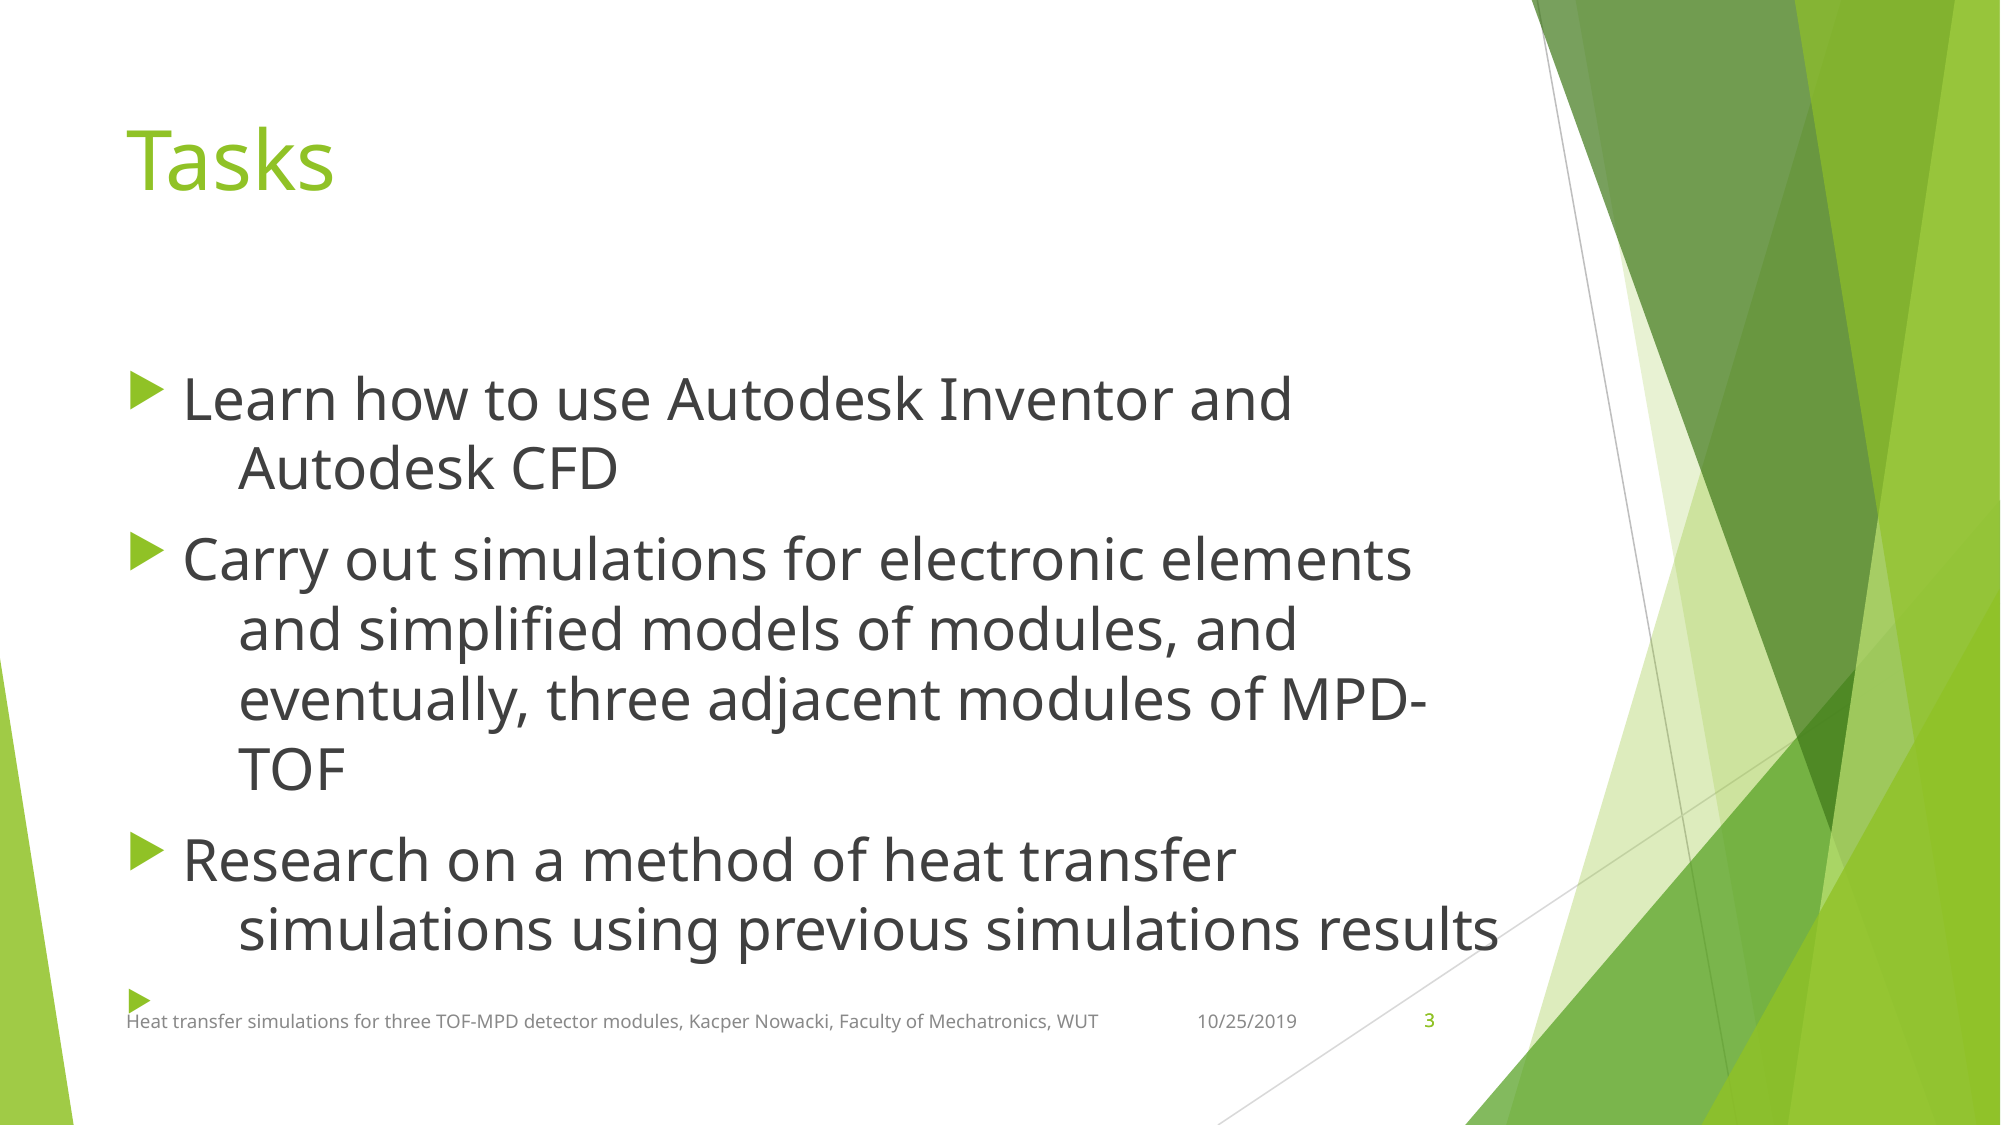

# Tasks
Learn how to use Autodesk Inventor and Autodesk CFD
Carry out simulations for electronic elements and simplified models of modules, and eventually, three adjacent modules of MPD-TOF
Research on a method of heat transfer simulations using previous simulations results
Heat transfer simulations for three TOF-MPD detector modules, Kacper Nowacki, Faculty of Mechatronics, WUT
10/25/2019